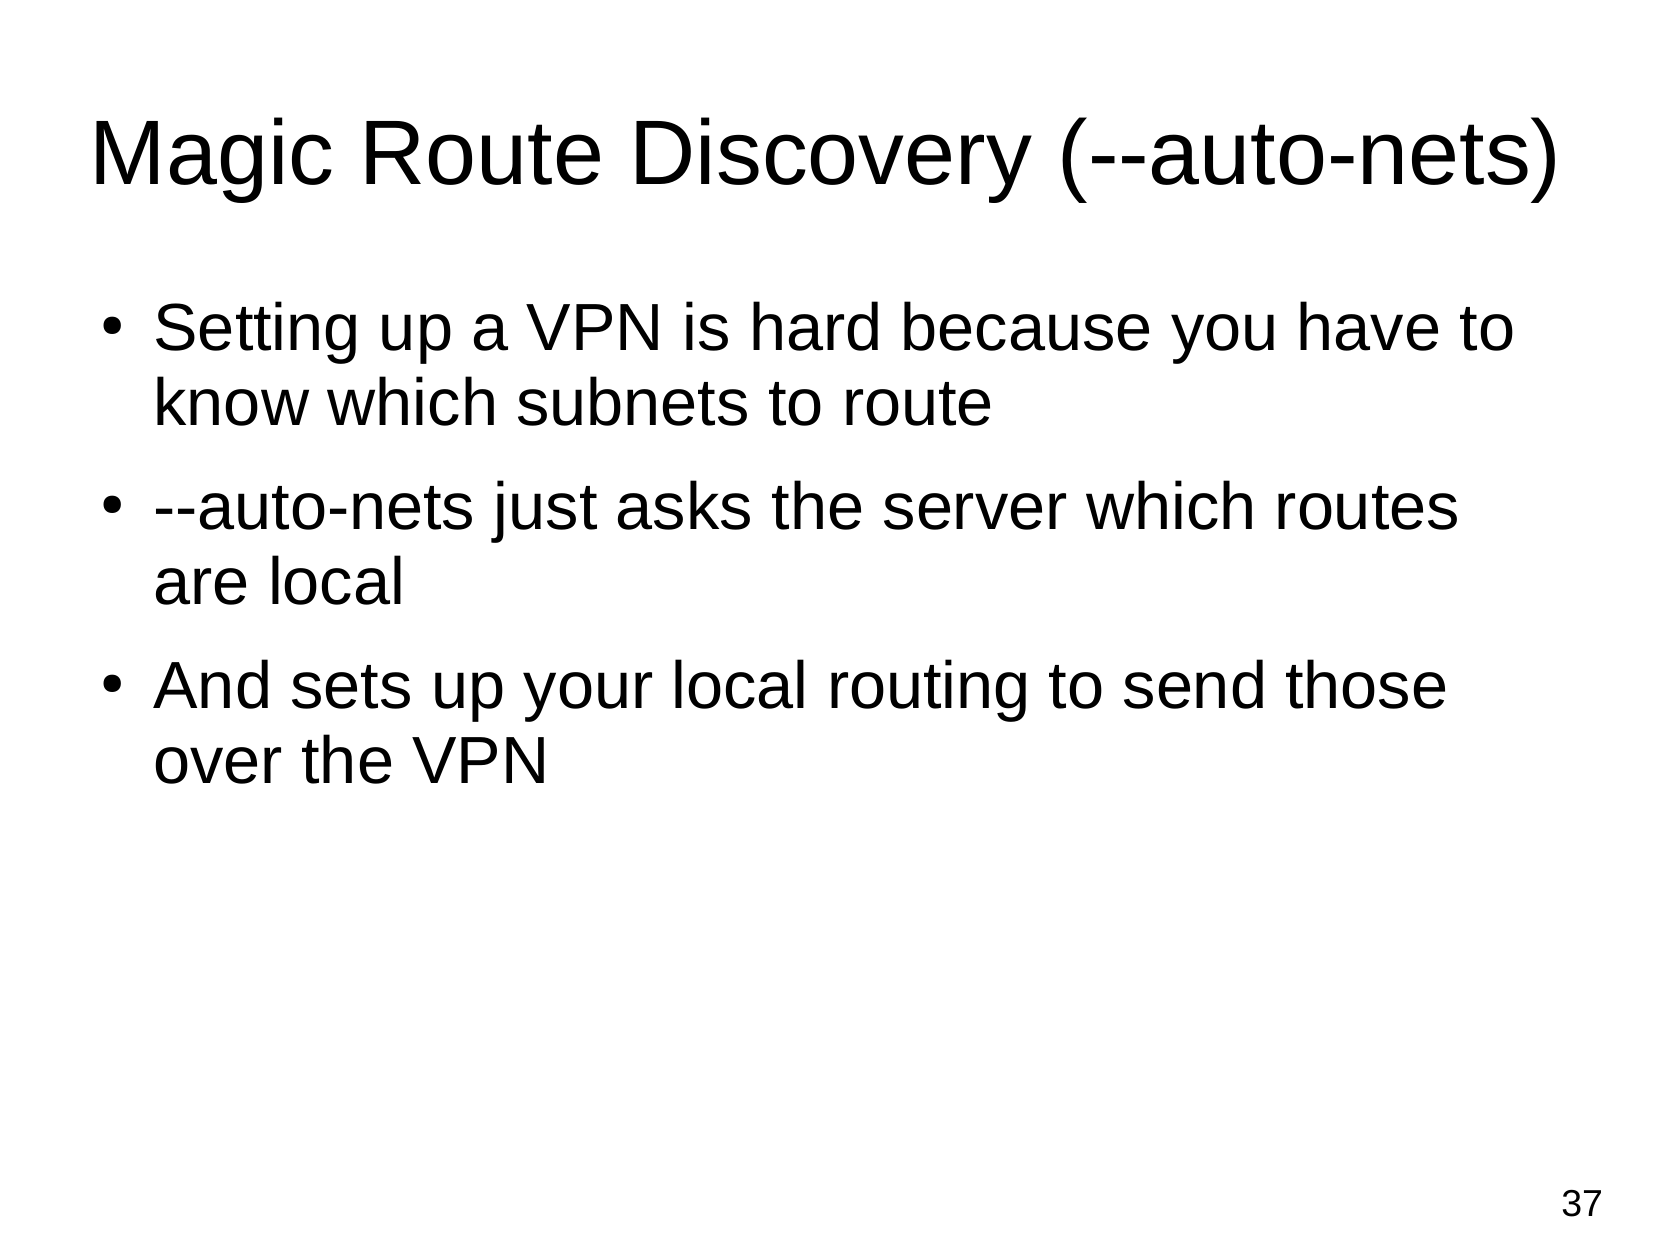

# Magic Route Discovery (--auto-nets)
Setting up a VPN is hard because you have to know which subnets to route
--auto-nets just asks the server which routes are local
And sets up your local routing to send those over the VPN
37